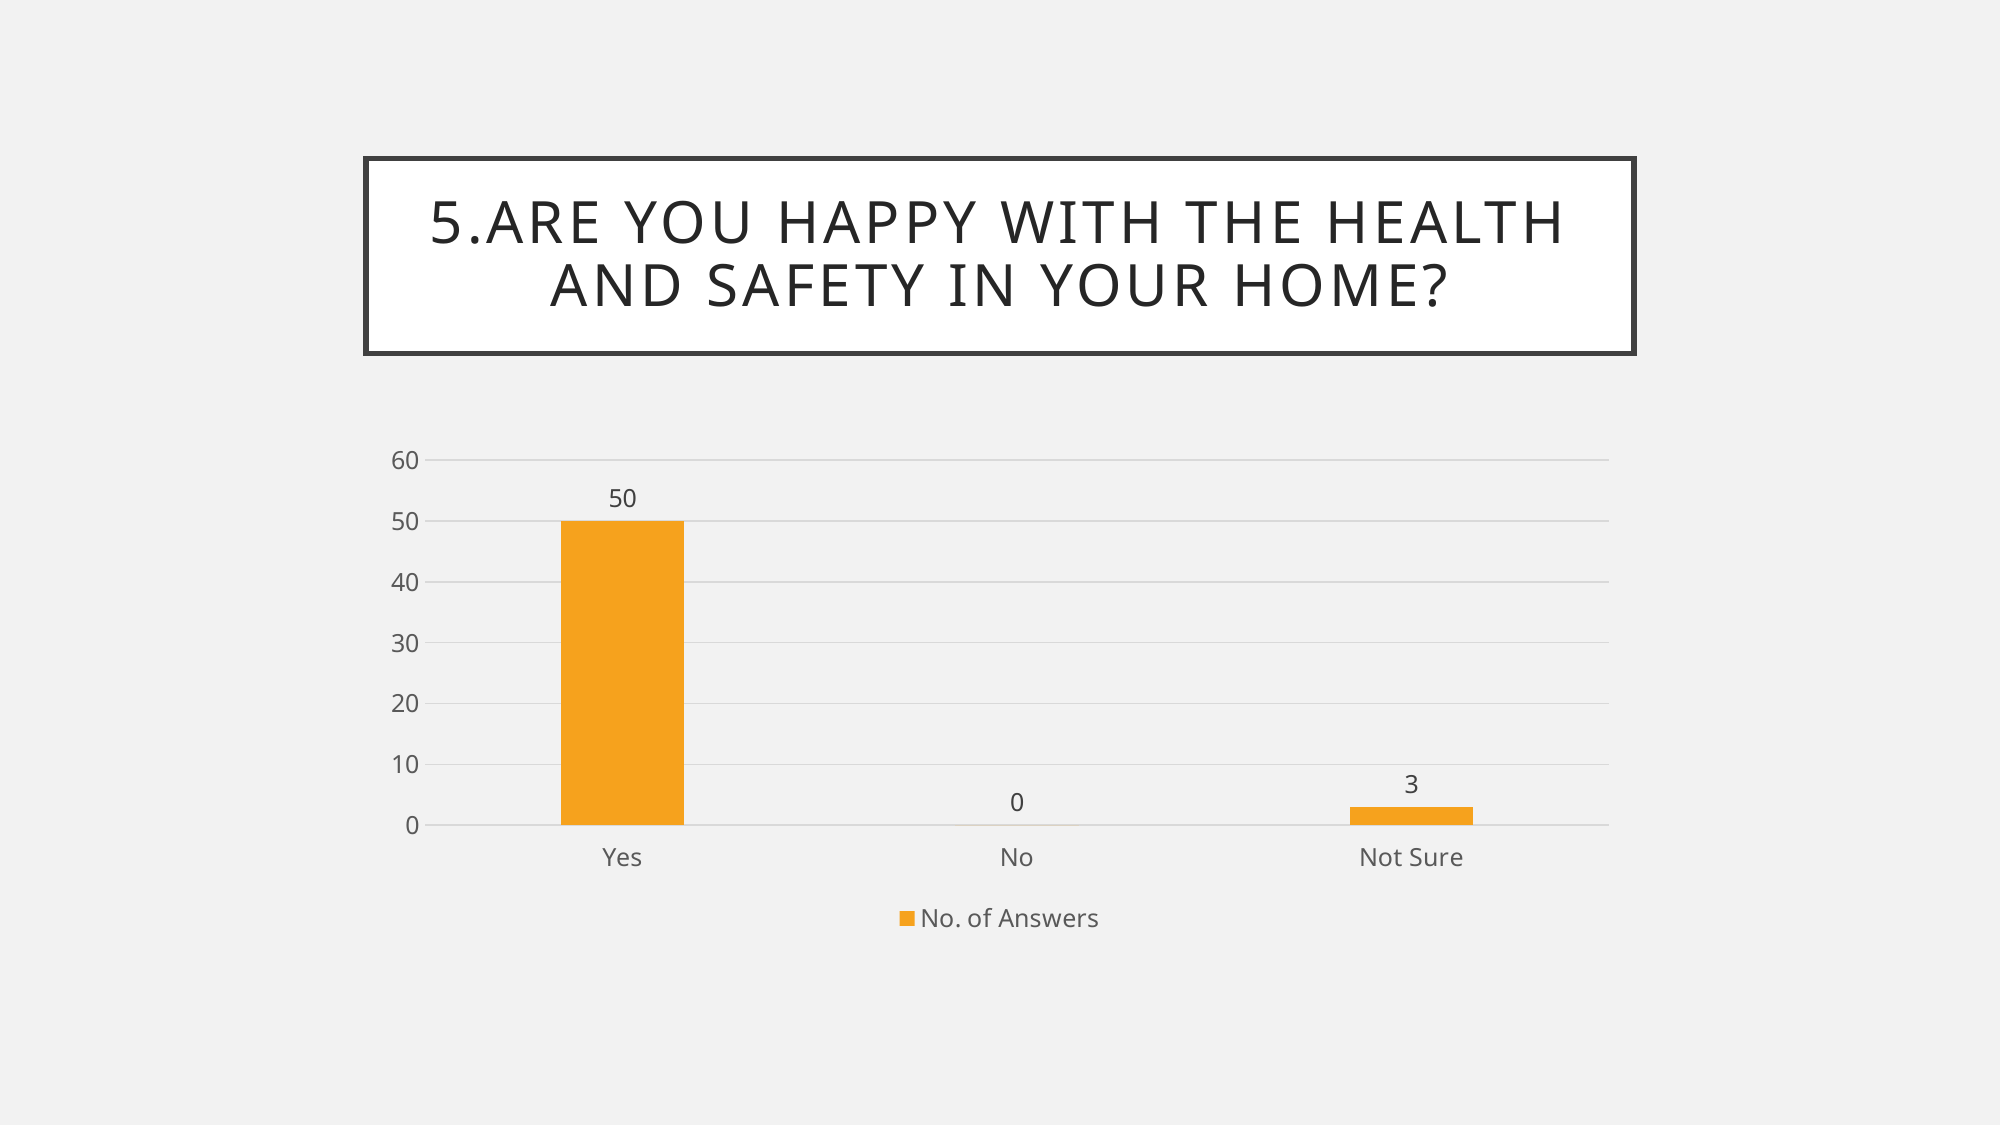

# 5.Are you happy with the health and safety in your home?
### Chart
| Category | No. of Answers |
|---|---|
| Yes | 50.0 |
| No | 0.0 |
| Not Sure | 3.0 |